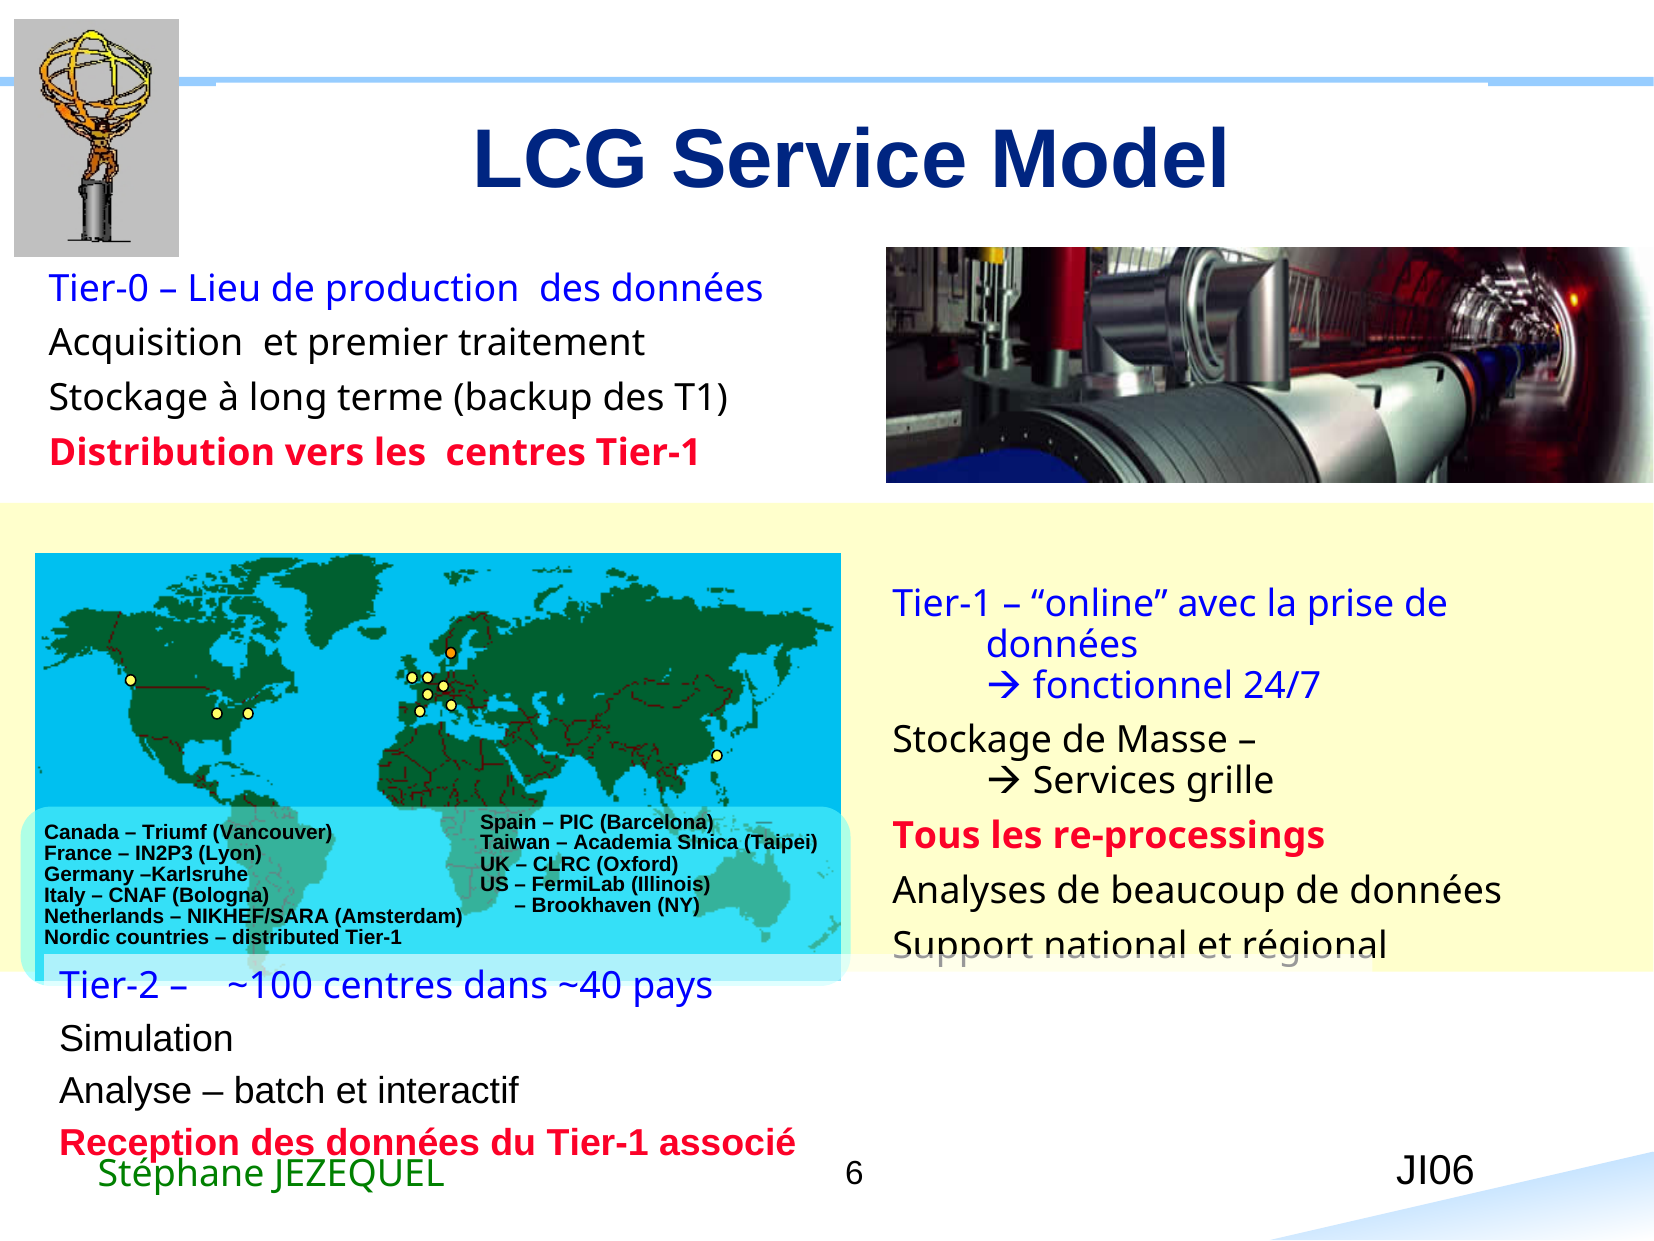

# LCG Service Model
LCG Service Hierarchy
Tier-0 – Lieu de production des données
Acquisition et premier traitement
Stockage à long terme (backup des T1)
Distribution vers les centres Tier-1
Tier-1 – “online” avec la prise de données
 fonctionnel 24/7
Stockage de Masse –
 Services grille
Tous les re-processings
Analyses de beaucoup de données
Support national et régional
Spain – PIC (Barcelona)
Taiwan – Academia SInica (Taipei)
UK – CLRC (Oxford)
US – FermiLab (Illinois)
 – Brookhaven (NY)
Canada – Triumf (Vancouver)
France – IN2P3 (Lyon)
Germany –Karlsruhe
Italy – CNAF (Bologna)
Netherlands – NIKHEF/SARA (Amsterdam)
Nordic countries – distributed Tier-1
Tier-2 – ~100 centres dans ~40 pays
Simulation
Analyse – batch et interactif
Reception des données du Tier-1 associé